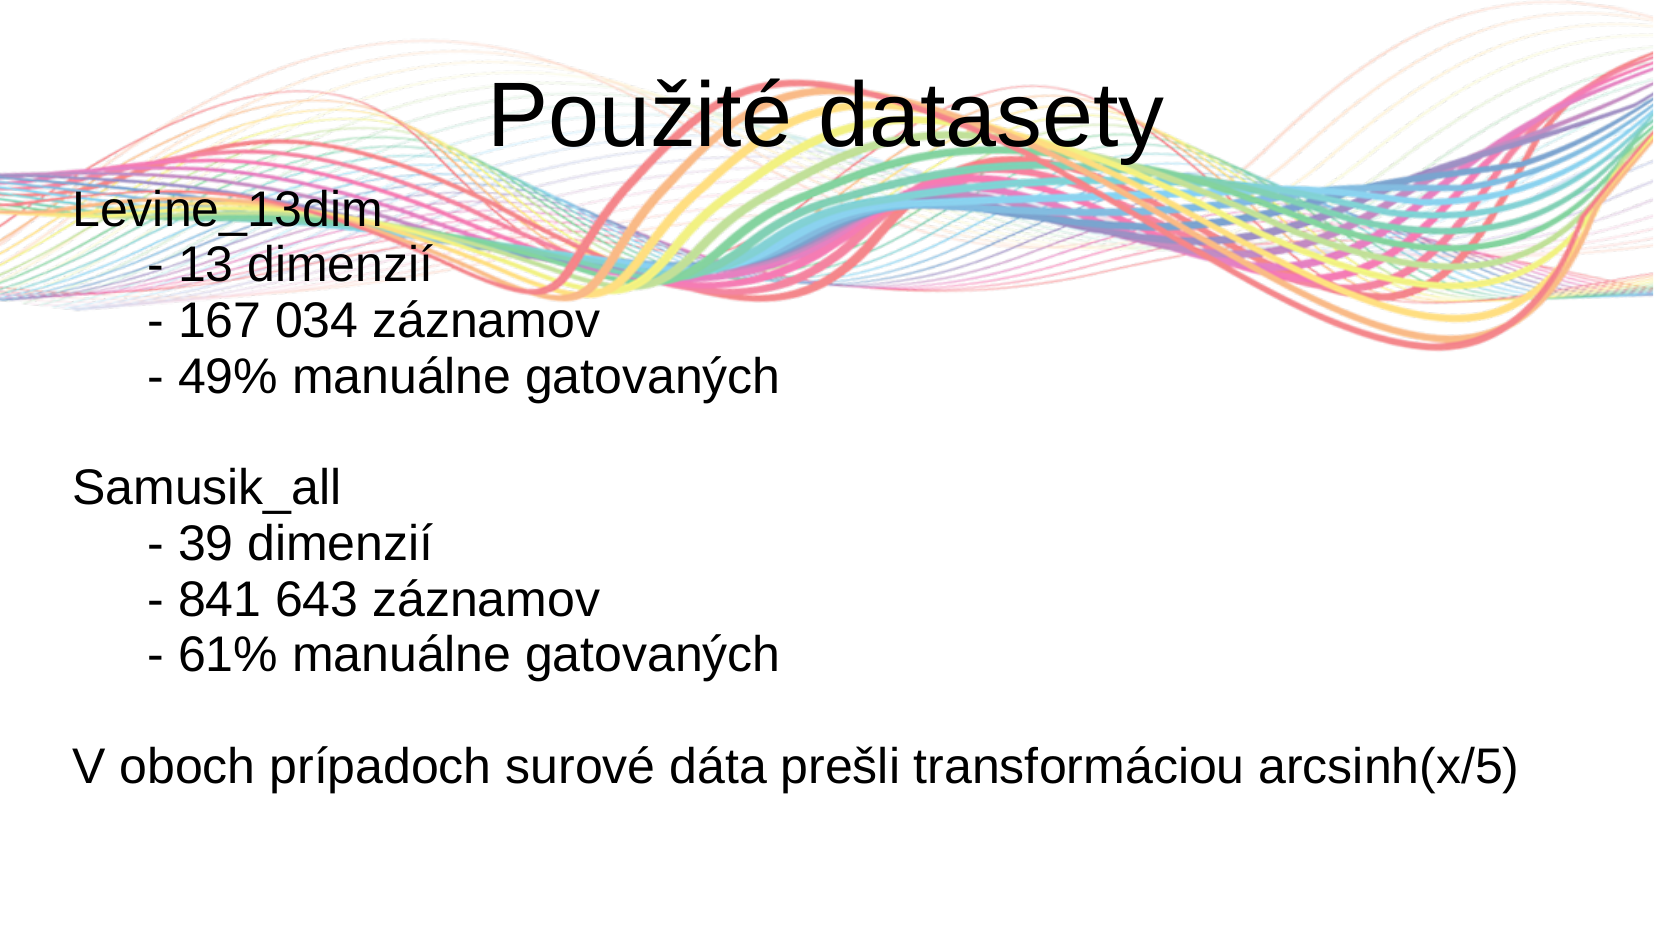

# Použité datasety
Levine_13dim
	- 13 dimenzií
	- 167 034 záznamov
	- 49% manuálne gatovaných
Samusik_all
	- 39 dimenzií
	- 841 643 záznamov
	- 61% manuálne gatovaných
V oboch prípadoch surové dáta prešli transformáciou arcsinh(x/5)